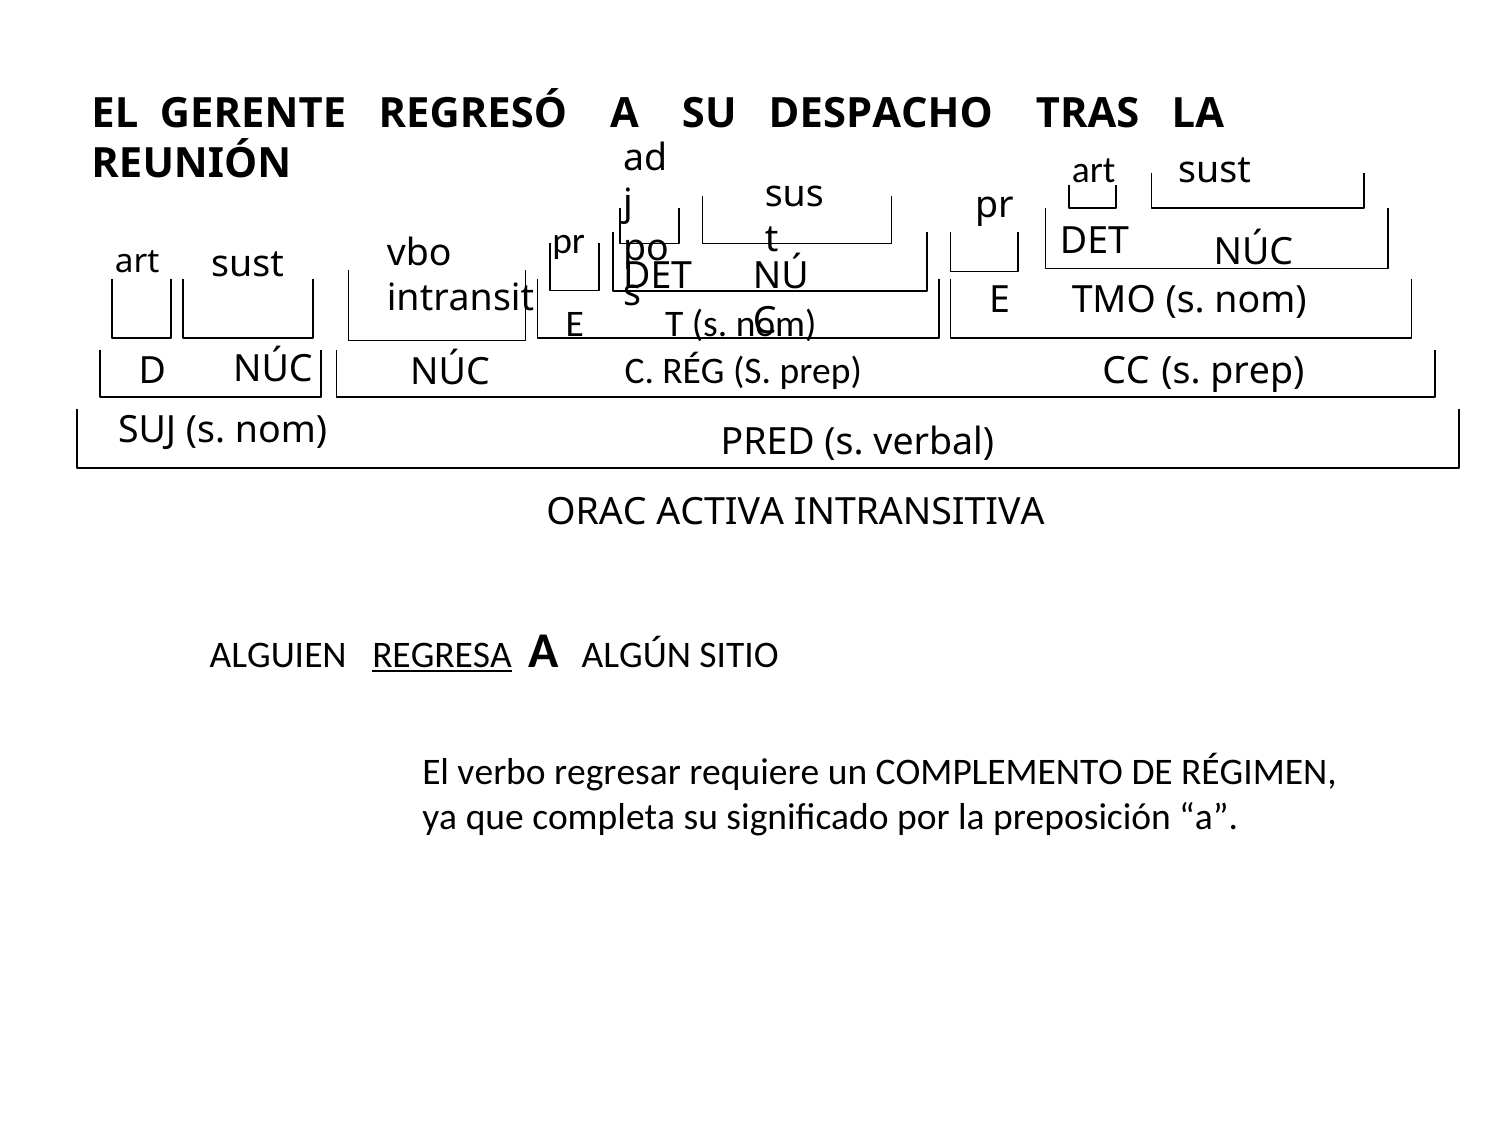

EL GERENTE REGRESÓ A SU DESPACHO TRAS LA REUNIÓN
adj
pos
sust
DET
NÚC
art
sust
NÚC
DET
 pr
E
TMO (s. nom)
pr
E
T (s. nom)
vbo intransit
art
sust
NÚC
D
NÚC
C. RÉG (S. prep)
CC
(s. prep)
SUJ (s. nom)
PRED (s. verbal)
ORAC ACTIVA INTRANSITIVA
ALGUIEN REGRESA A ALGÚN SITIO
El verbo regresar requiere un COMPLEMENTO DE RÉGIMEN, ya que completa su significado por la preposición “a”.